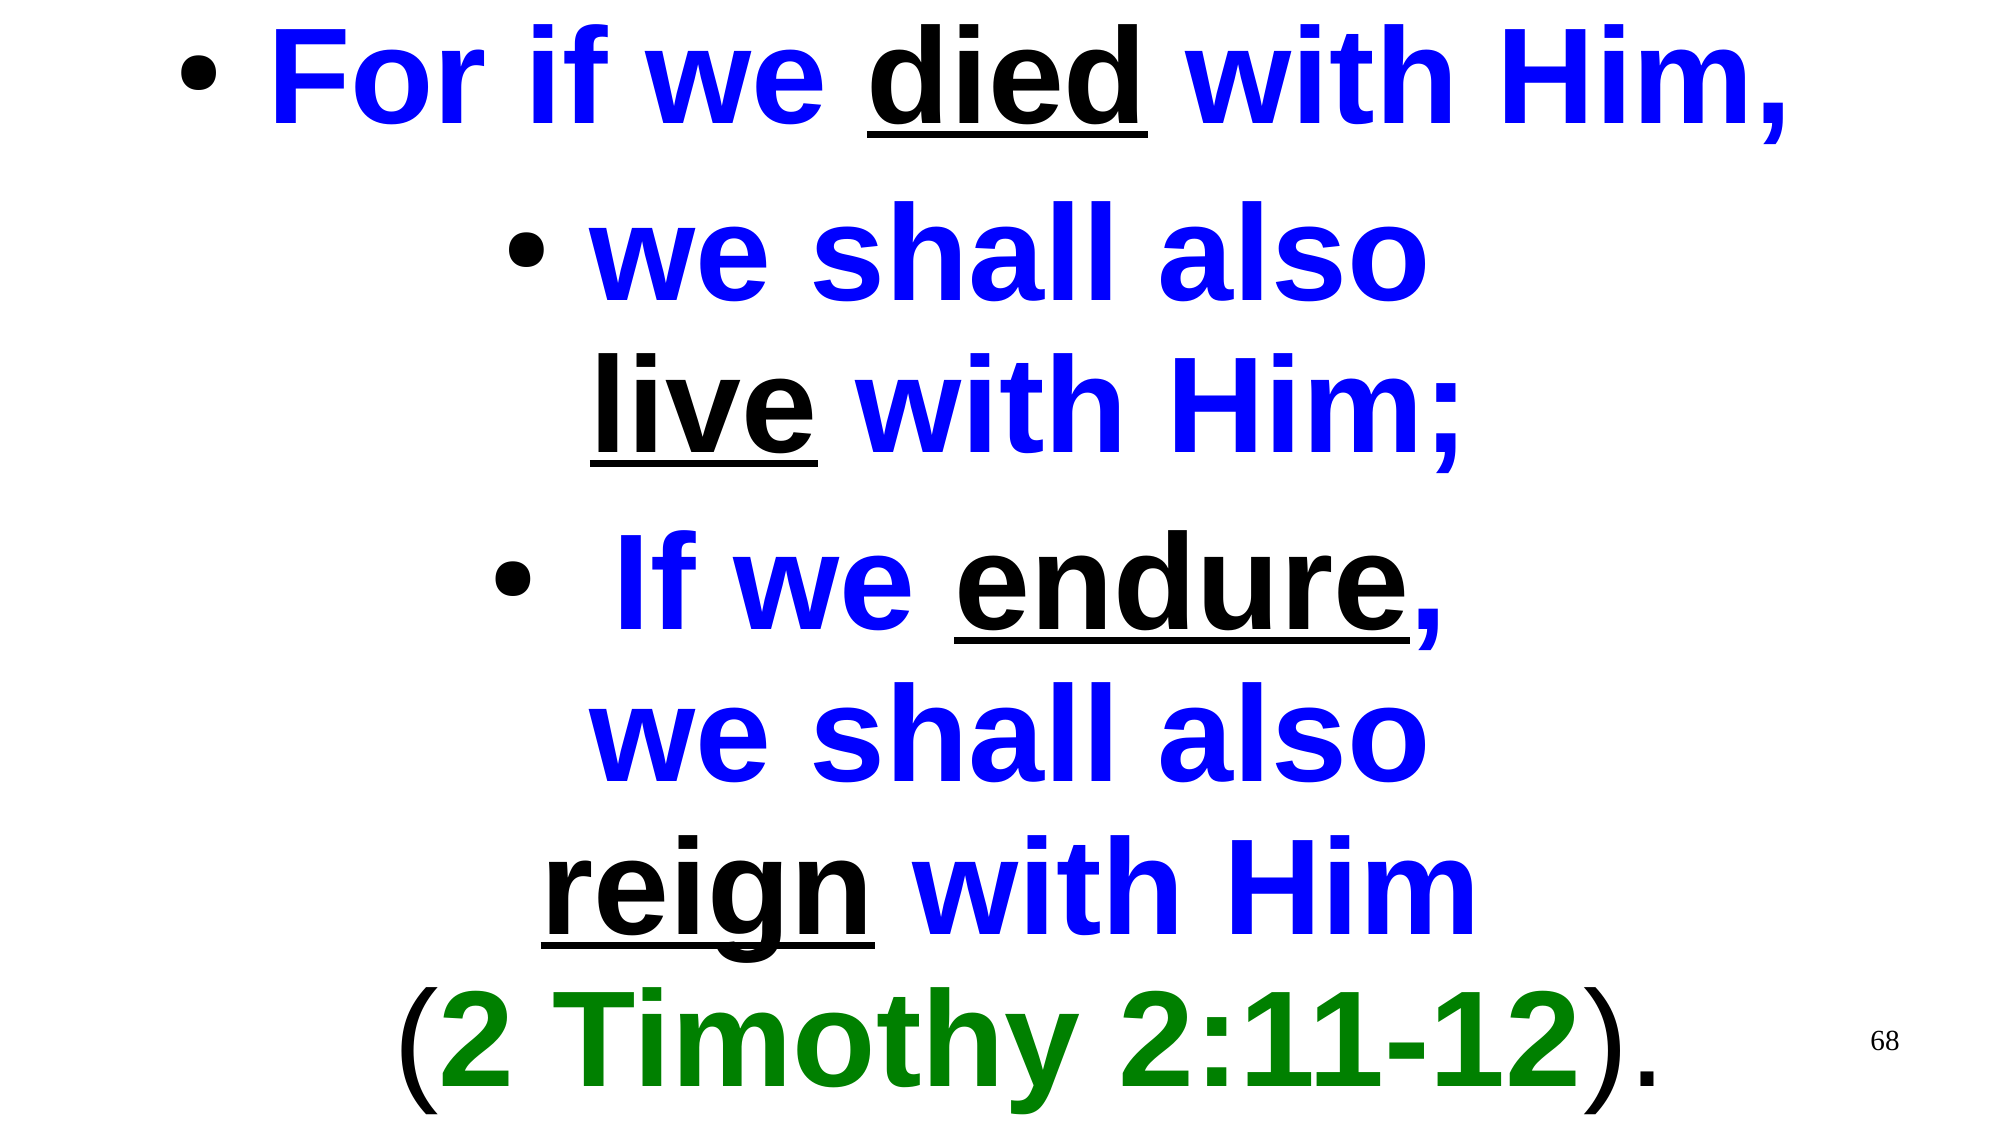

# For if we died with Him,
we shall also
live with Him;
 If we endure,
we shall also
reign with Him
(2 Timothy 2:11-12).
68